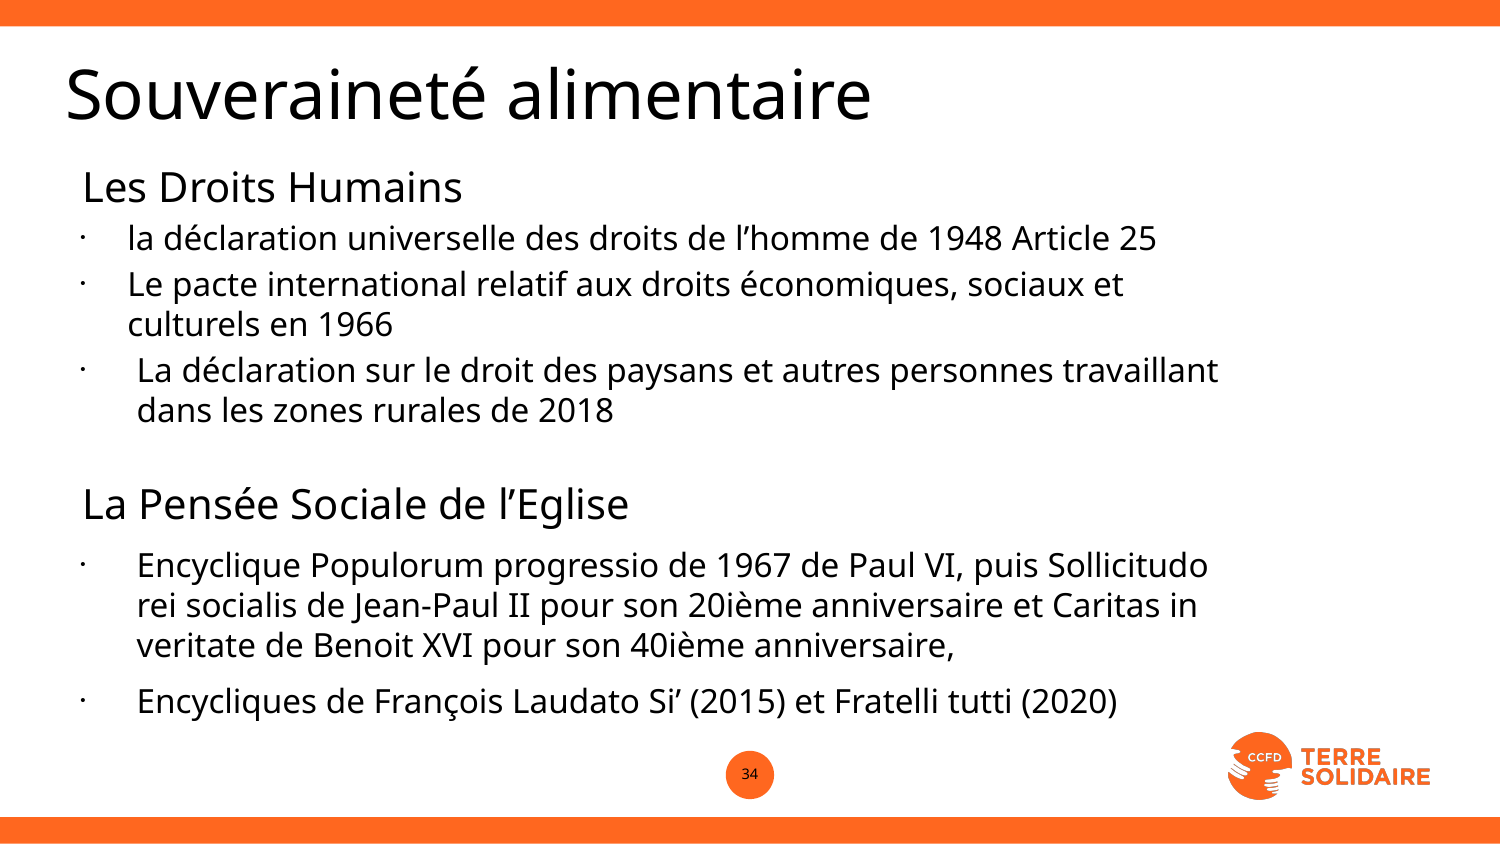

# Souveraineté alimentaire
Les Droits Humains
la déclaration universelle des droits de l’homme de 1948 Article 25
Le pacte international relatif aux droits économiques, sociaux et culturels en 1966
La déclaration sur le droit des paysans et autres personnes travaillant dans les zones rurales de 2018
La Pensée Sociale de l’Eglise
Encyclique Populorum progressio de 1967 de Paul VI, puis Sollicitudo rei socialis de Jean-Paul II pour son 20ième anniversaire et Caritas in veritate de Benoit XVI pour son 40ième anniversaire,
Encycliques de François Laudato Si’ (2015) et Fratelli tutti (2020)